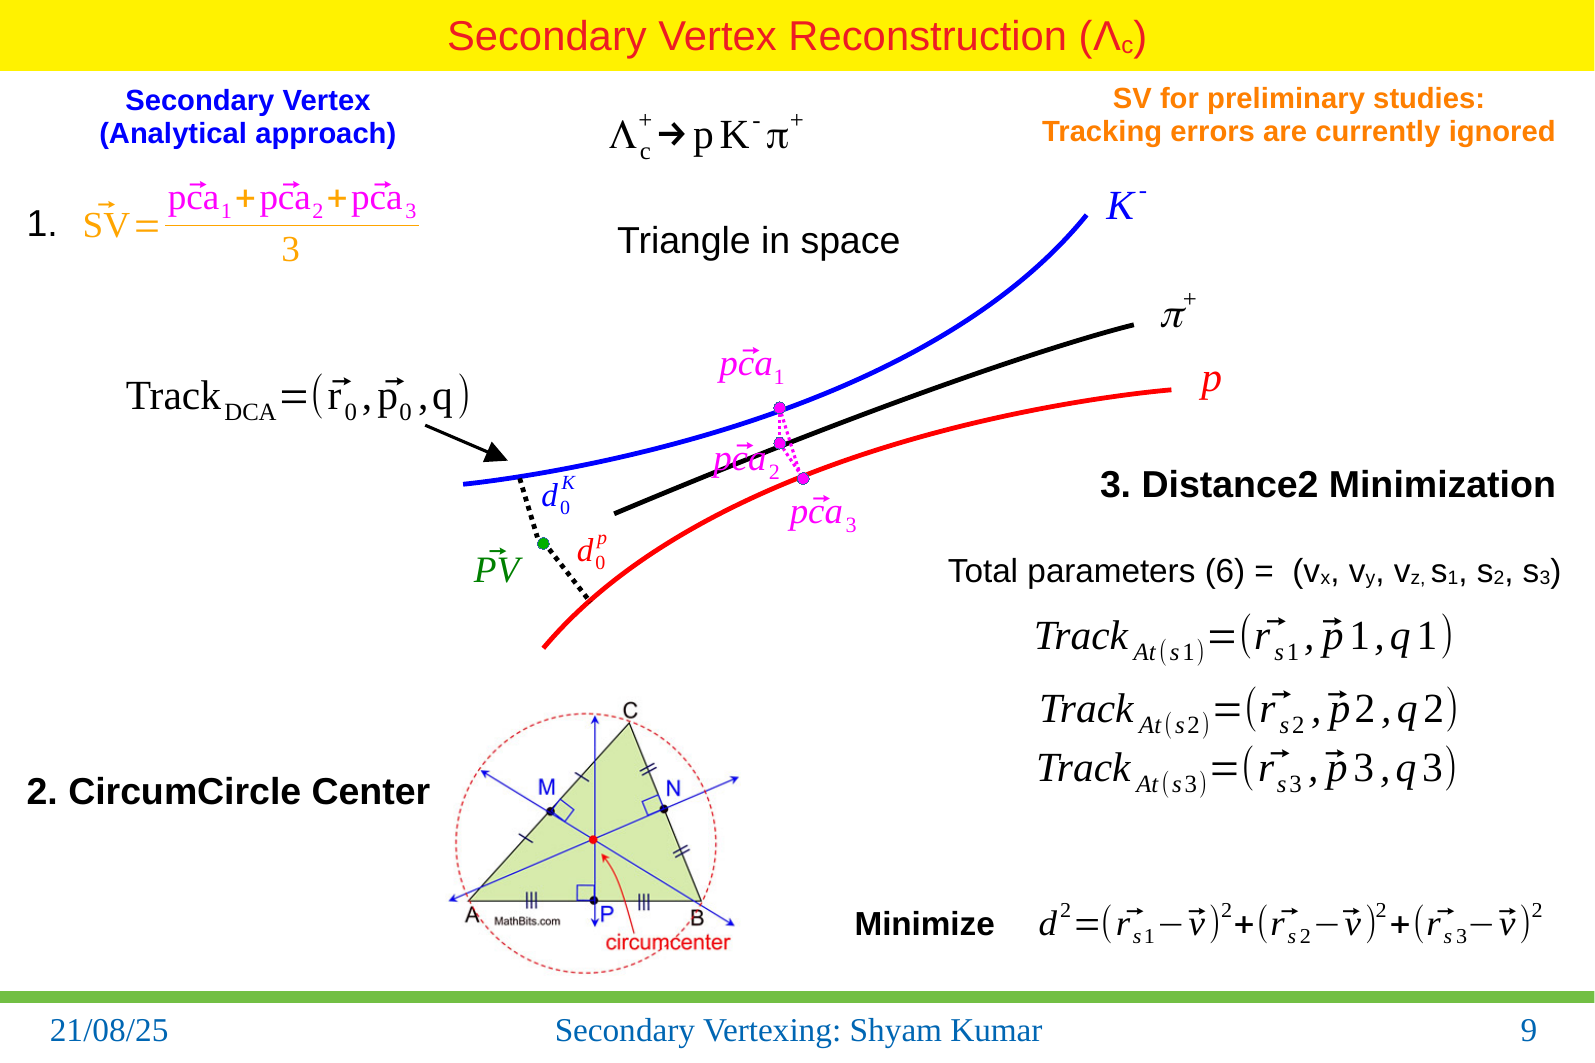

# Secondary Vertex Reconstruction (Λc)
SV for preliminary studies:
Tracking errors are currently ignored
Secondary Vertex
(Analytical approach)
1.
Triangle in space
 3. Distance2 Minimization
Total parameters (6) = (vx, vy, vz, s1, s2, s3)
2. CircumCircle Center
Minimize
21/08/25
Secondary Vertexing: Shyam Kumar
9